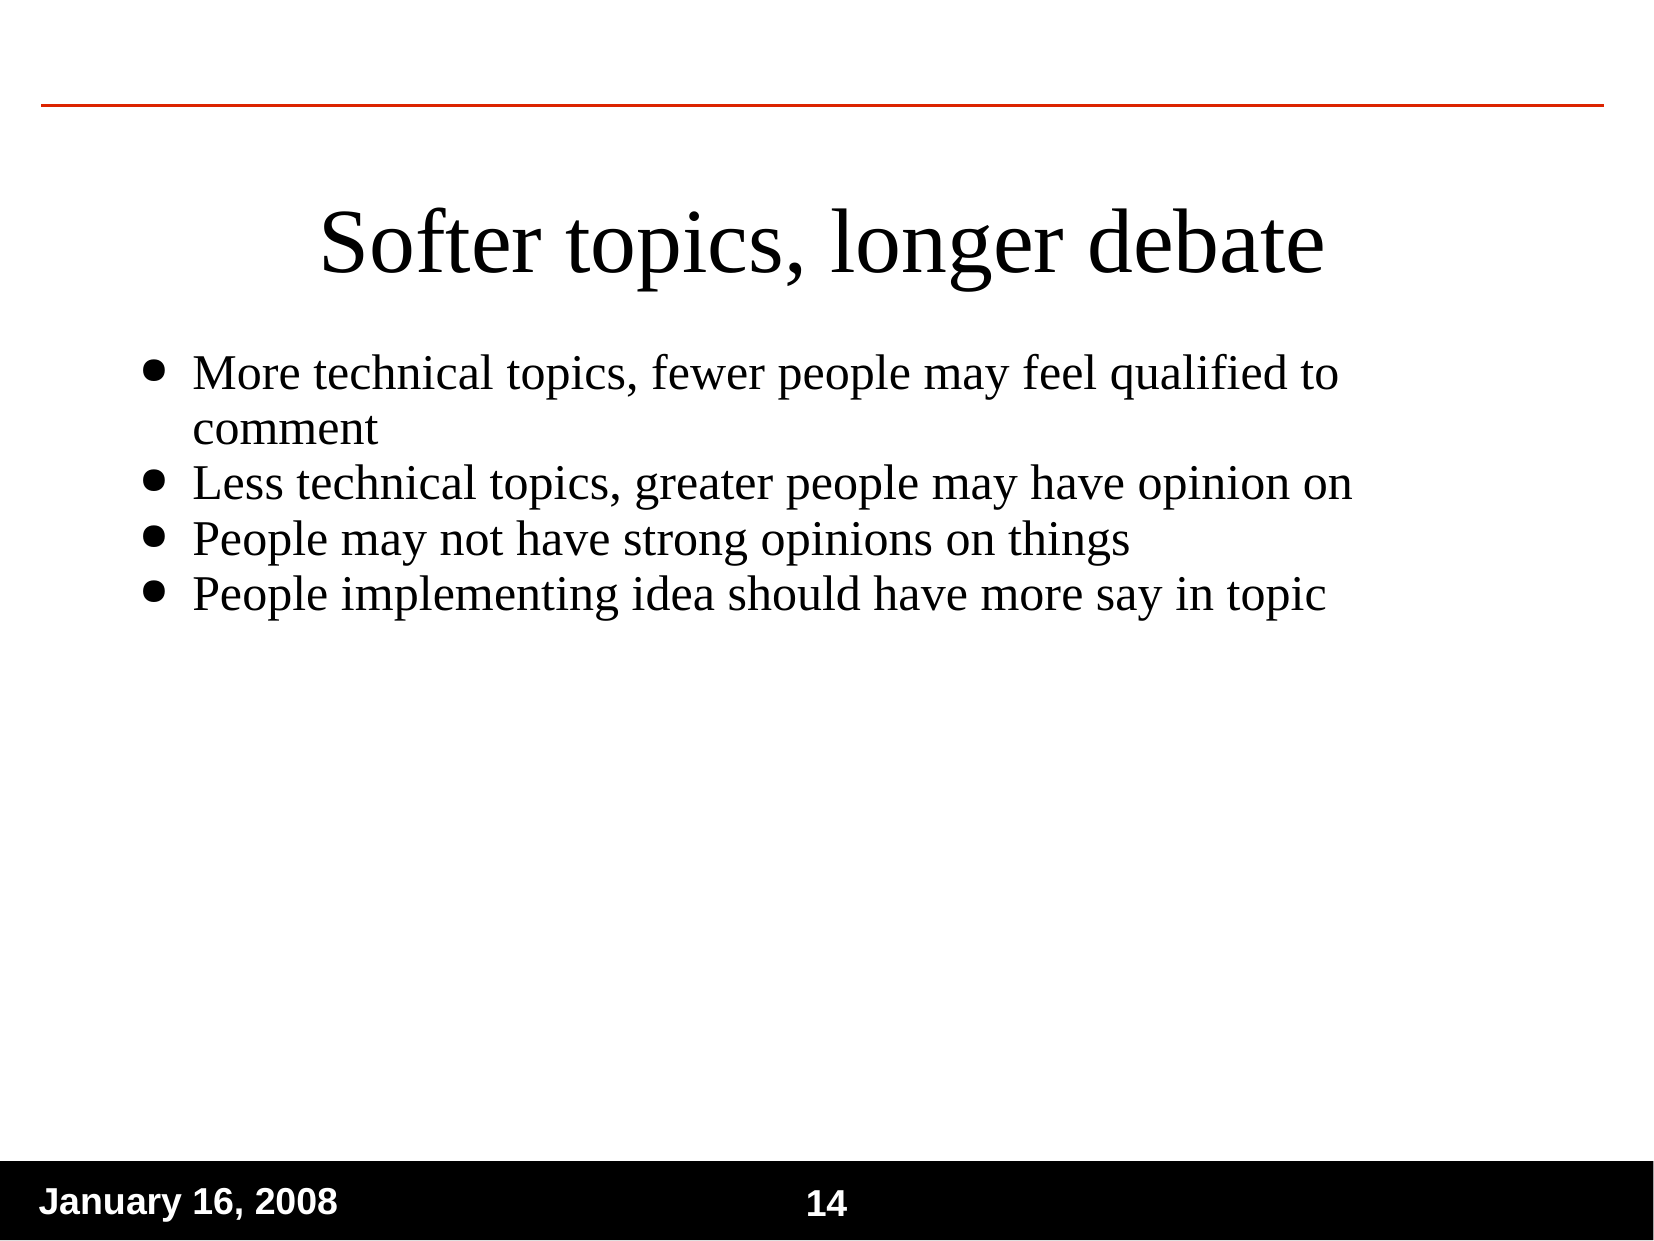

# Softer topics, longer debate
More technical topics, fewer people may feel qualified to comment
Less technical topics, greater people may have opinion on
People may not have strong opinions on things
People implementing idea should have more say in topic